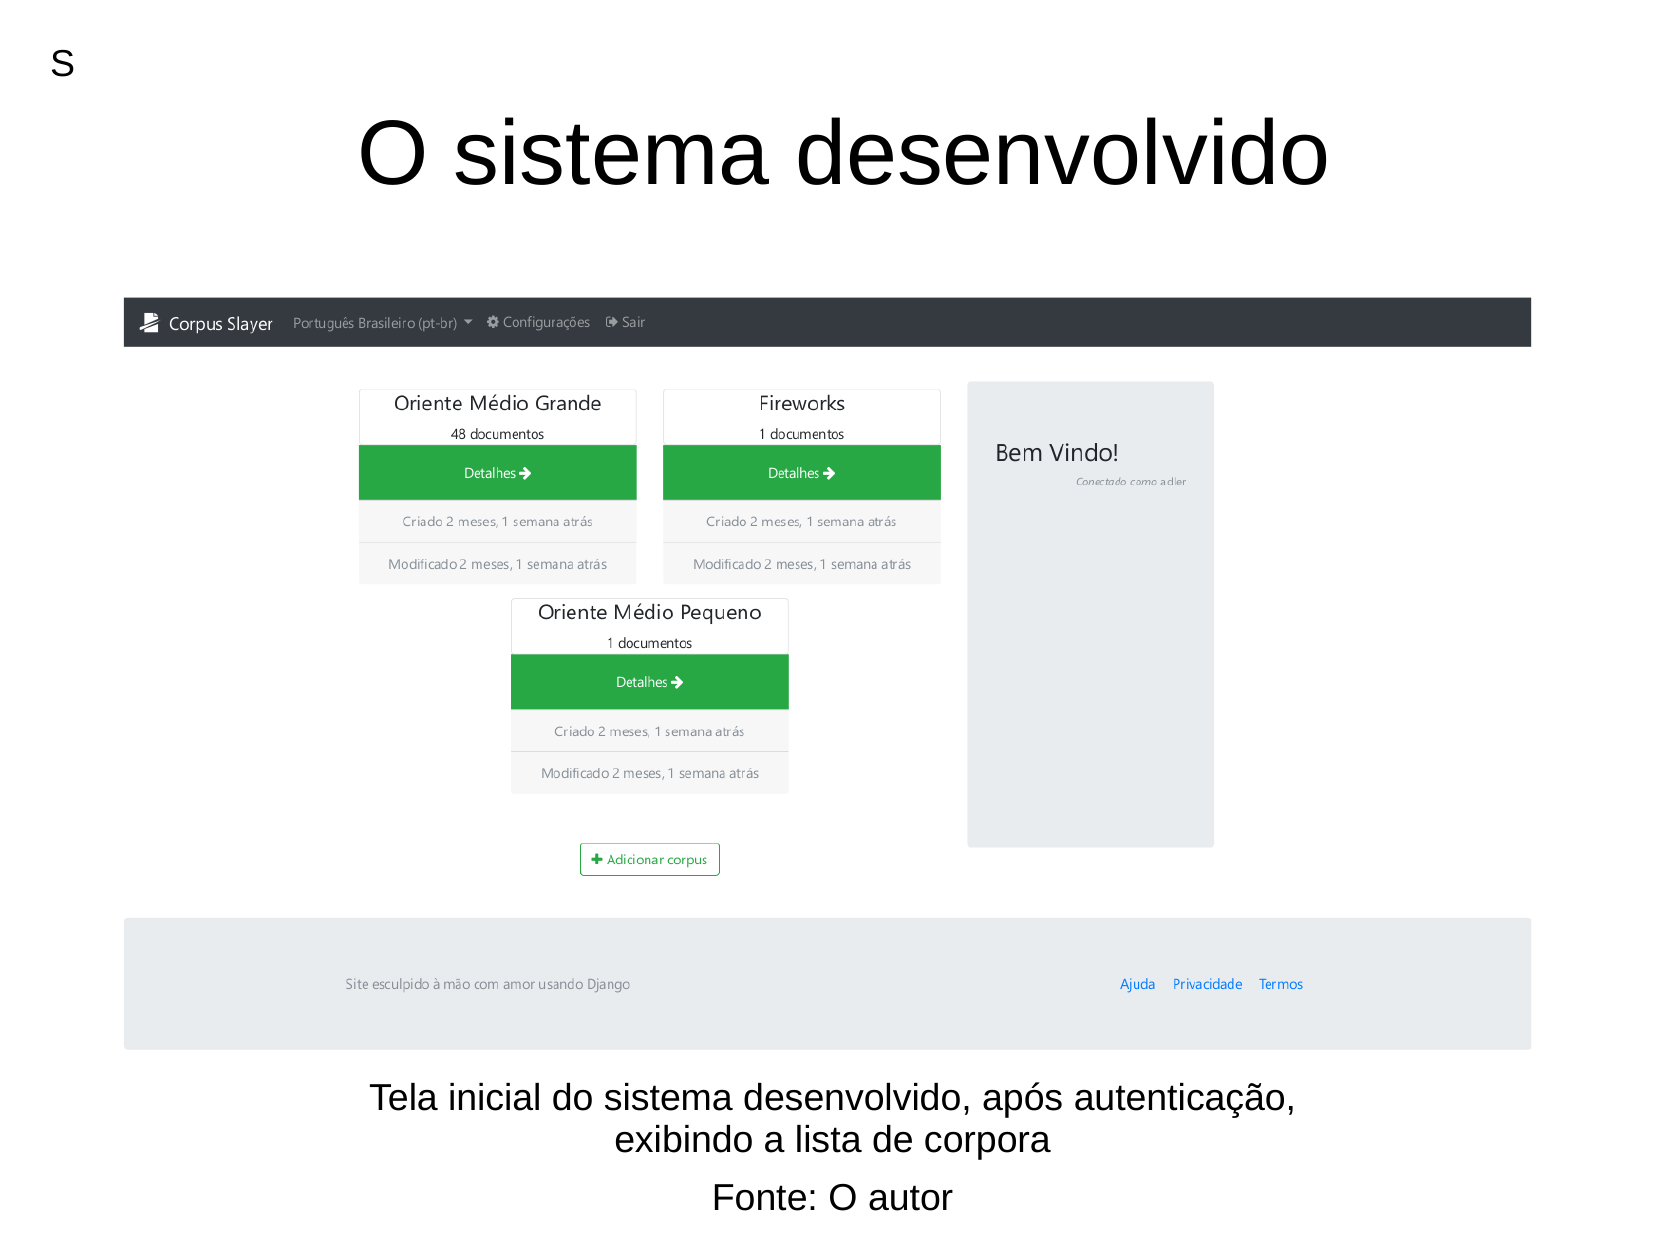

S
# O sistema desenvolvido
Tela inicial do sistema desenvolvido, após autenticação, exibindo a lista de corpora
Fonte: O autor